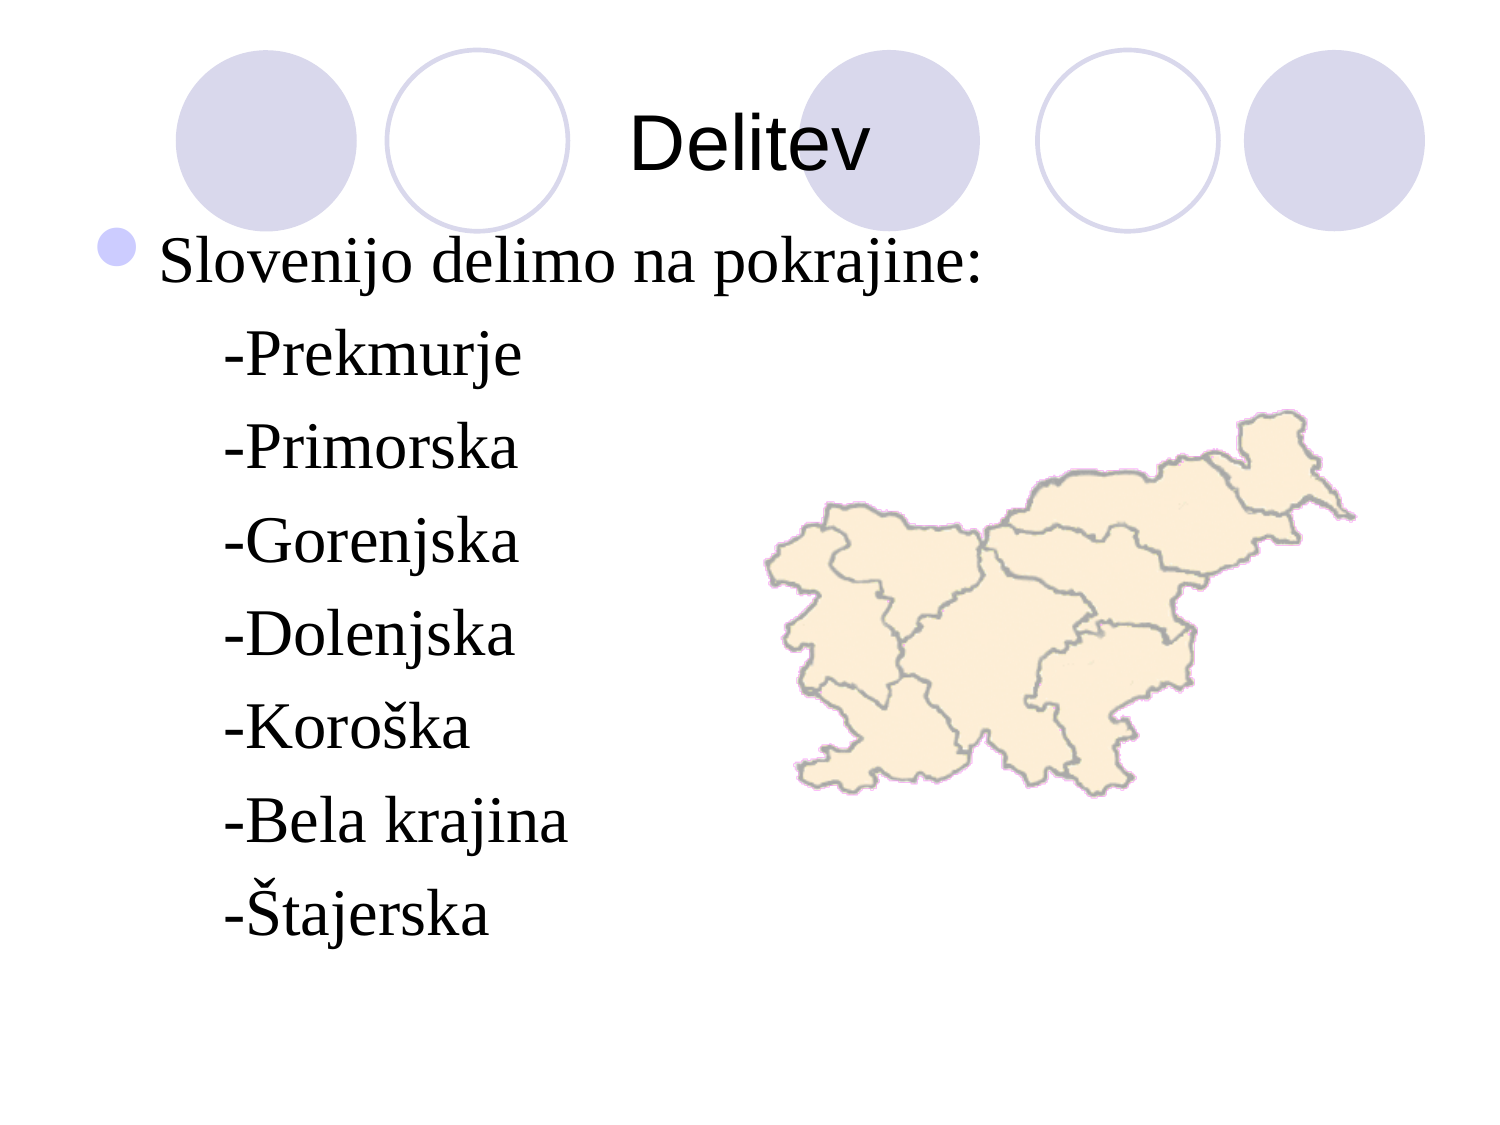

# Delitev
Slovenijo delimo na pokrajine:
		-Prekmurje
		-Primorska
		-Gorenjska
		-Dolenjska
		-Koroška
		-Bela krajina
		-Štajerska